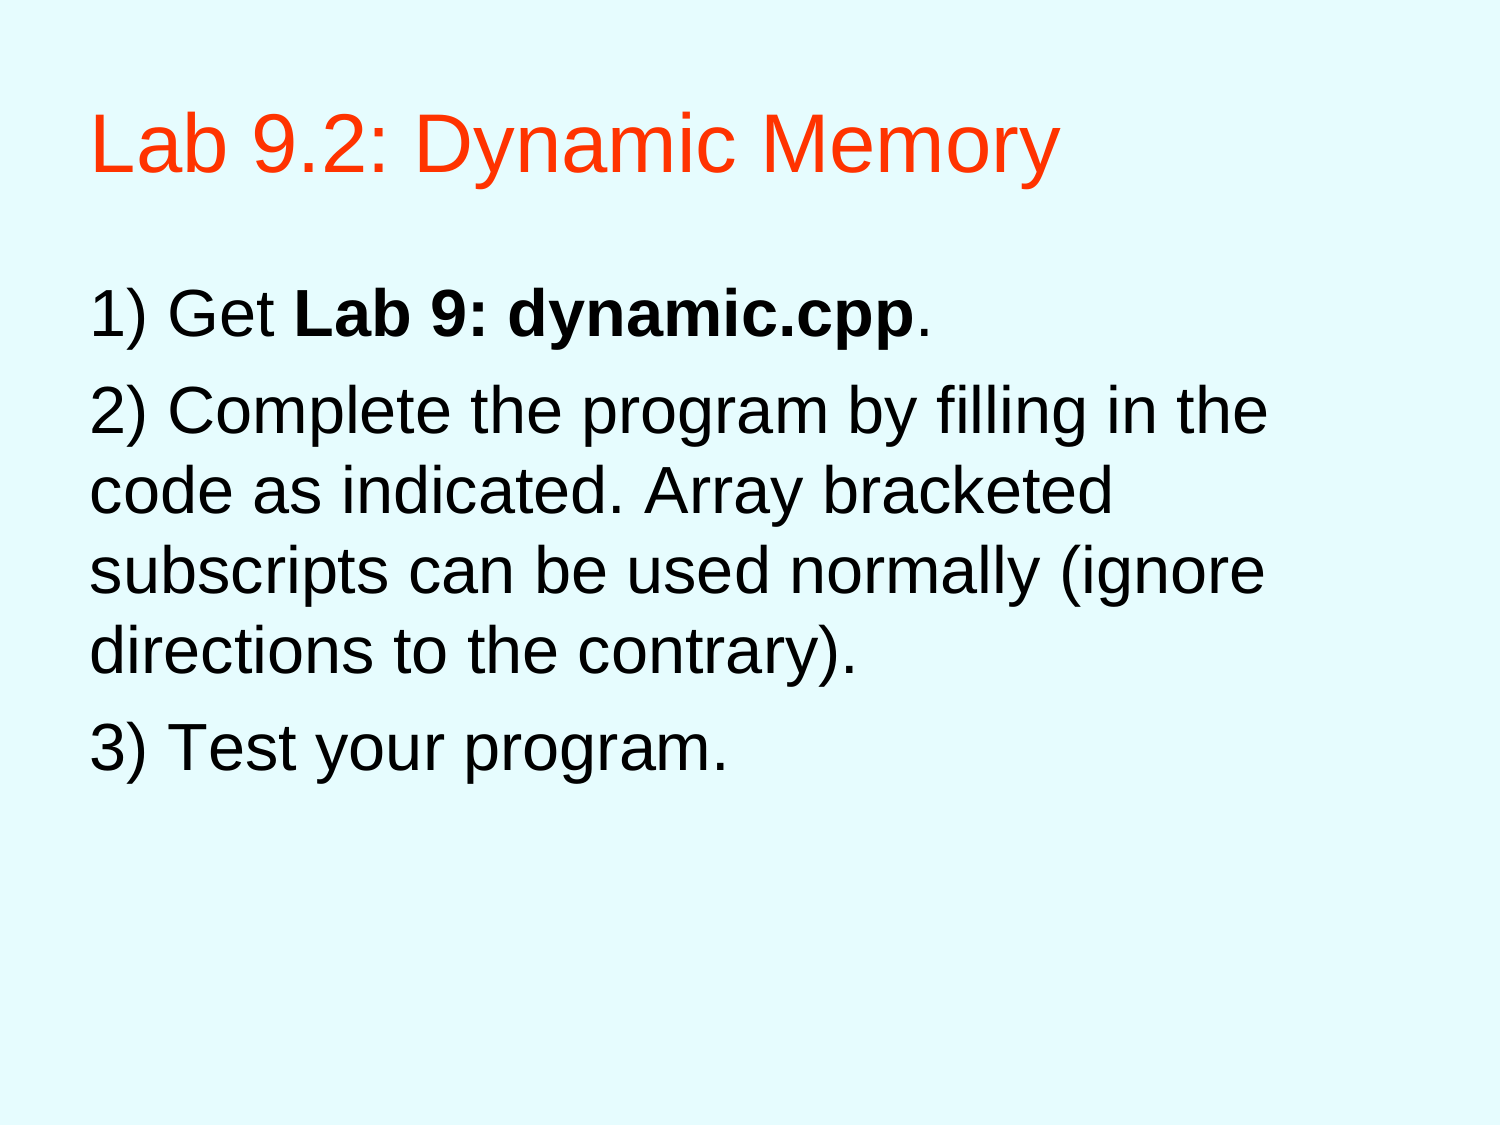

# Lab 9.2: Dynamic Memory
 Get Lab 9: dynamic.cpp.
 Complete the program by filling in the code as indicated. Array bracketed subscripts can be used normally (ignore directions to the contrary).
 Test your program.